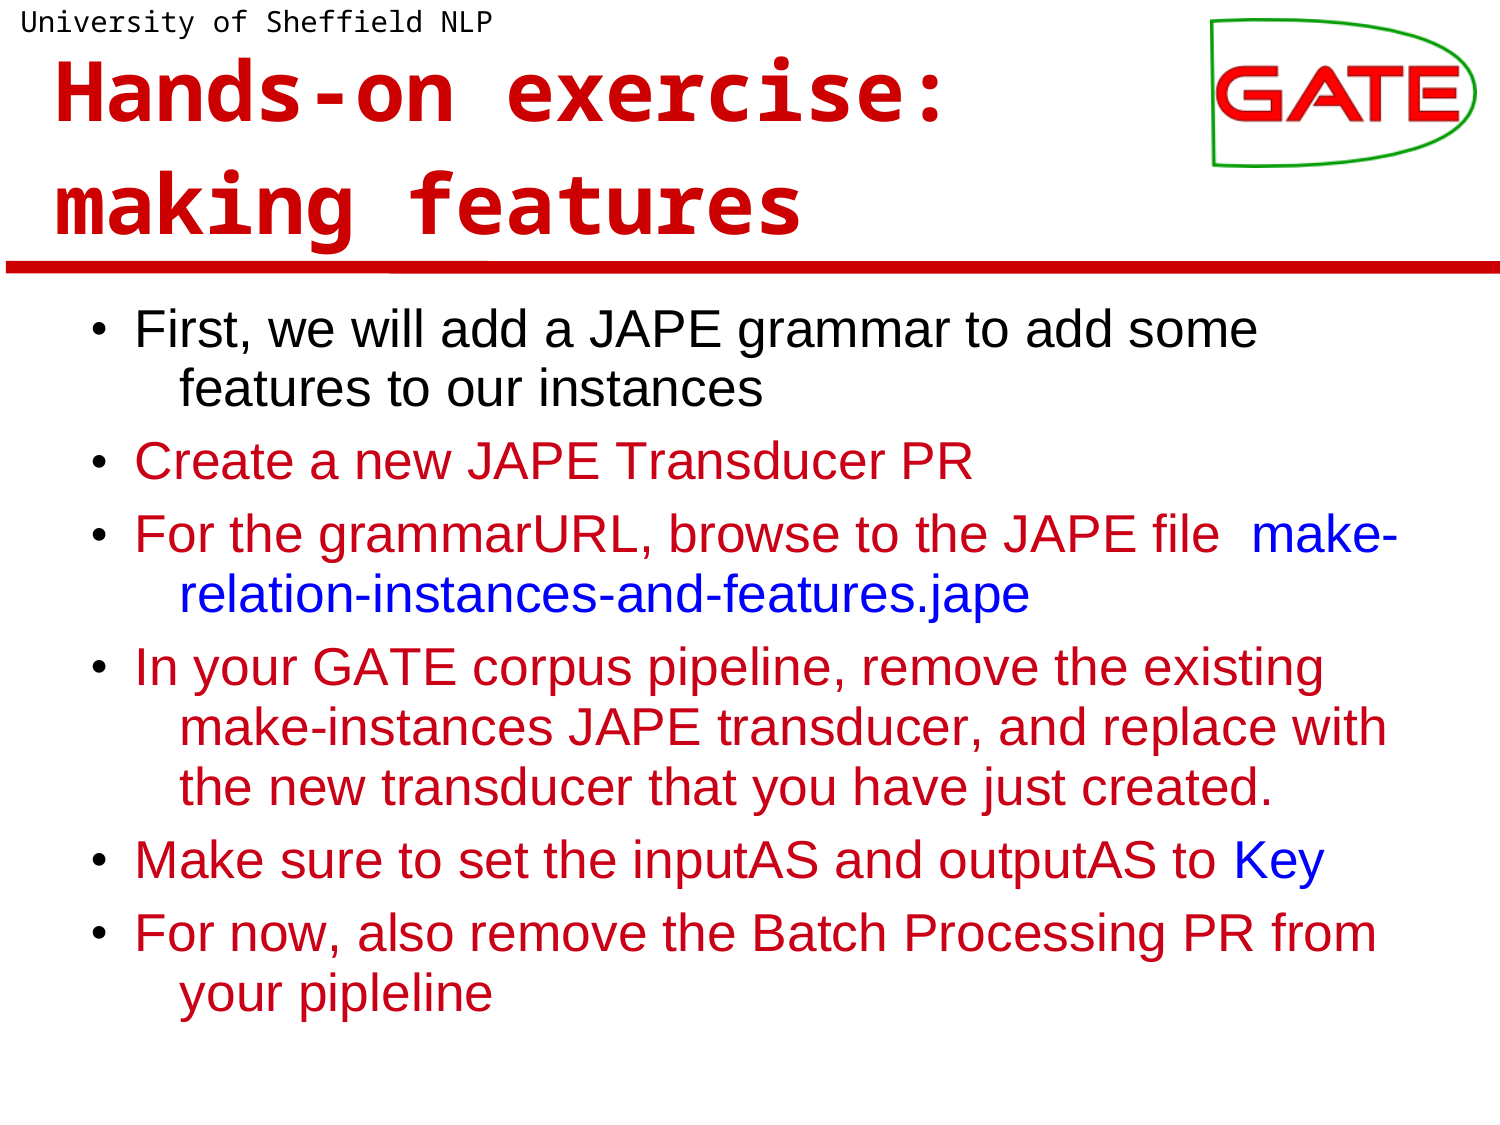

# Hands-on exercise: making features
First, we will add a JAPE grammar to add some features to our instances
Create a new JAPE Transducer PR
For the grammarURL, browse to the JAPE file make-relation-instances-and-features.jape
In your GATE corpus pipeline, remove the existing make-instances JAPE transducer, and replace with the new transducer that you have just created.
Make sure to set the inputAS and outputAS to Key
For now, also remove the Batch Processing PR from your pipleline